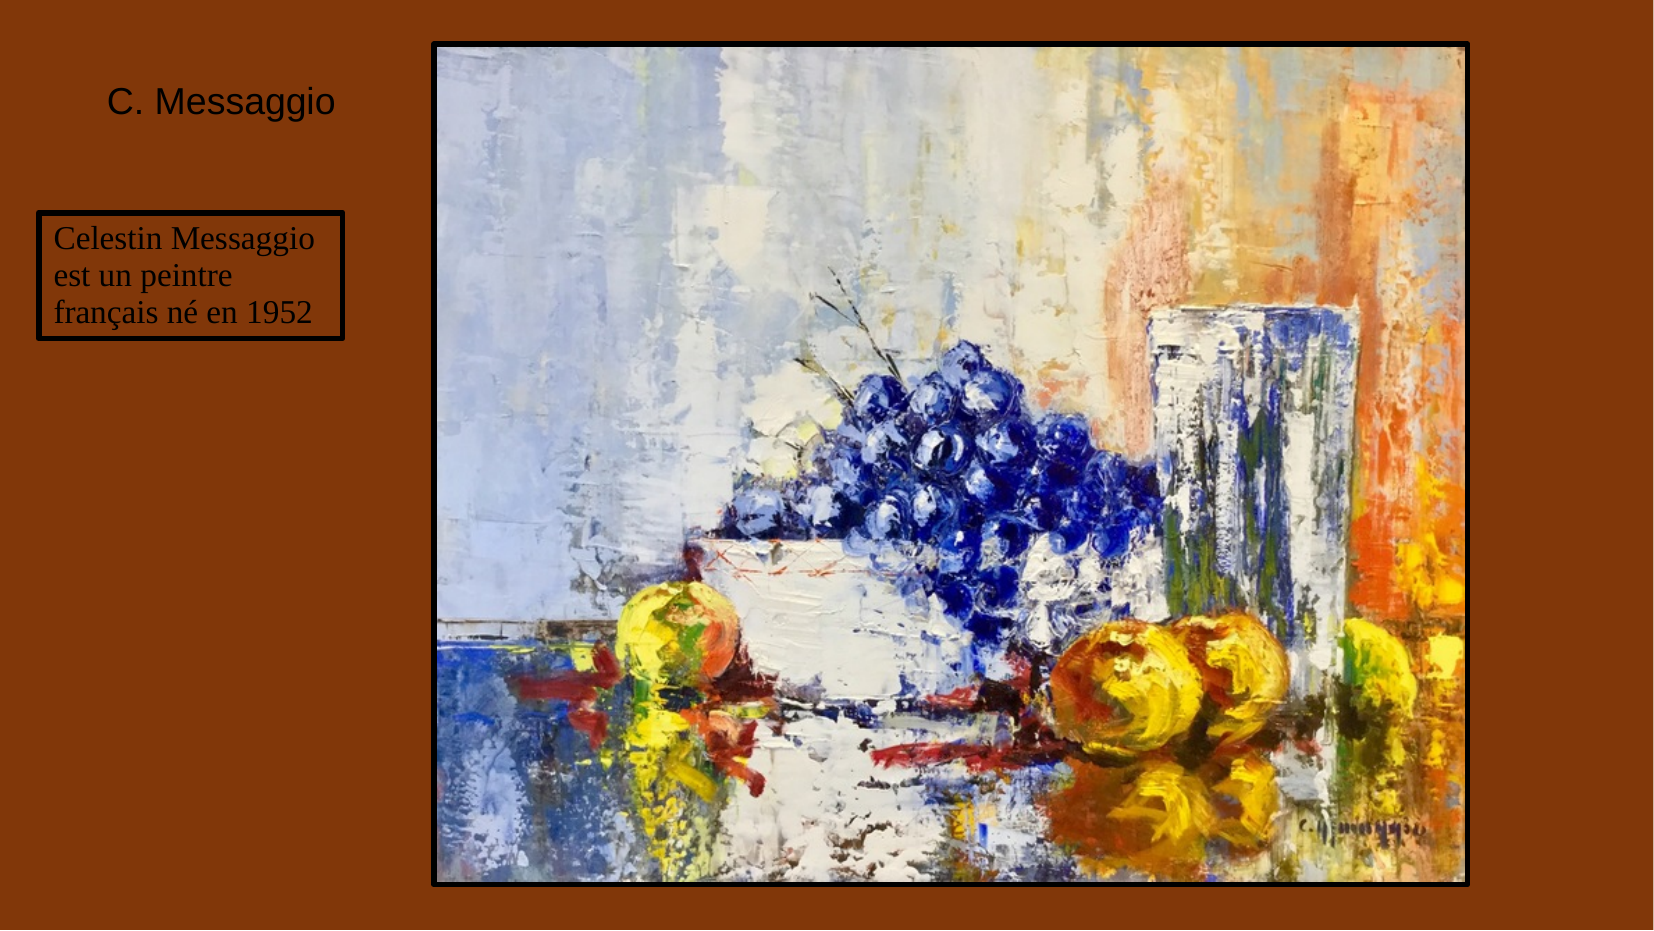

# C. Messaggio
Celestin Messaggio est un peintre français né en 1952